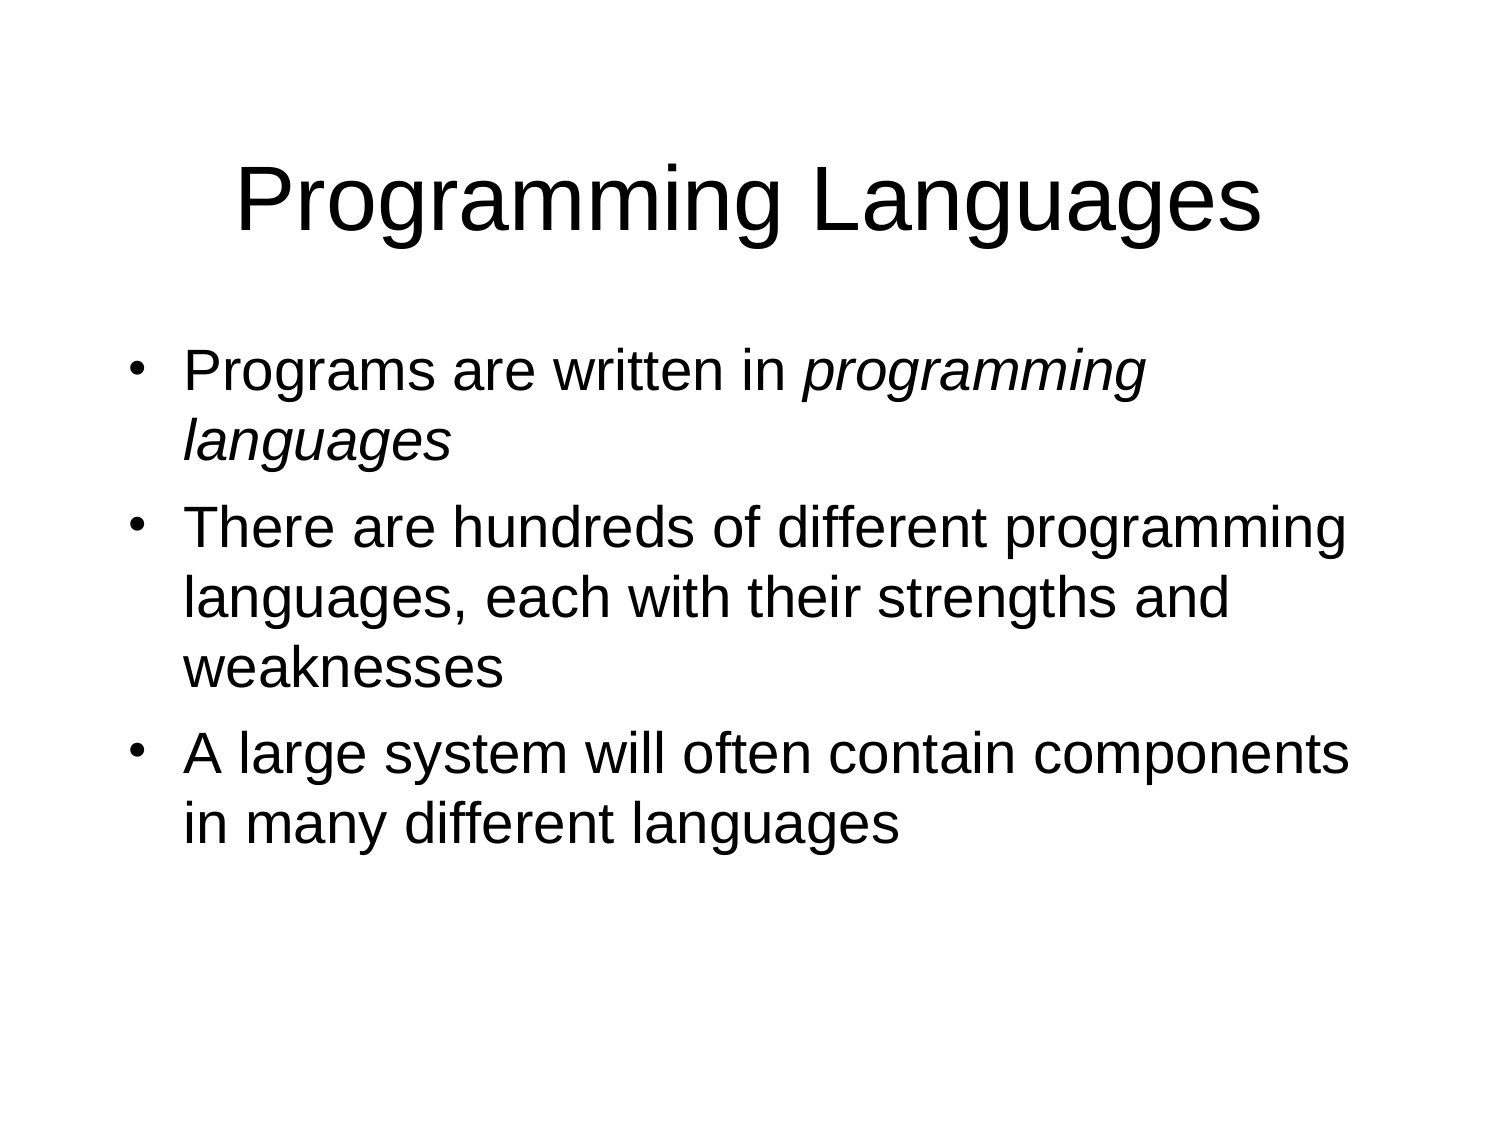

# Programming Languages
Programs are written in programming languages
There are hundreds of different programming languages, each with their strengths and weaknesses
A large system will often contain components in many different languages